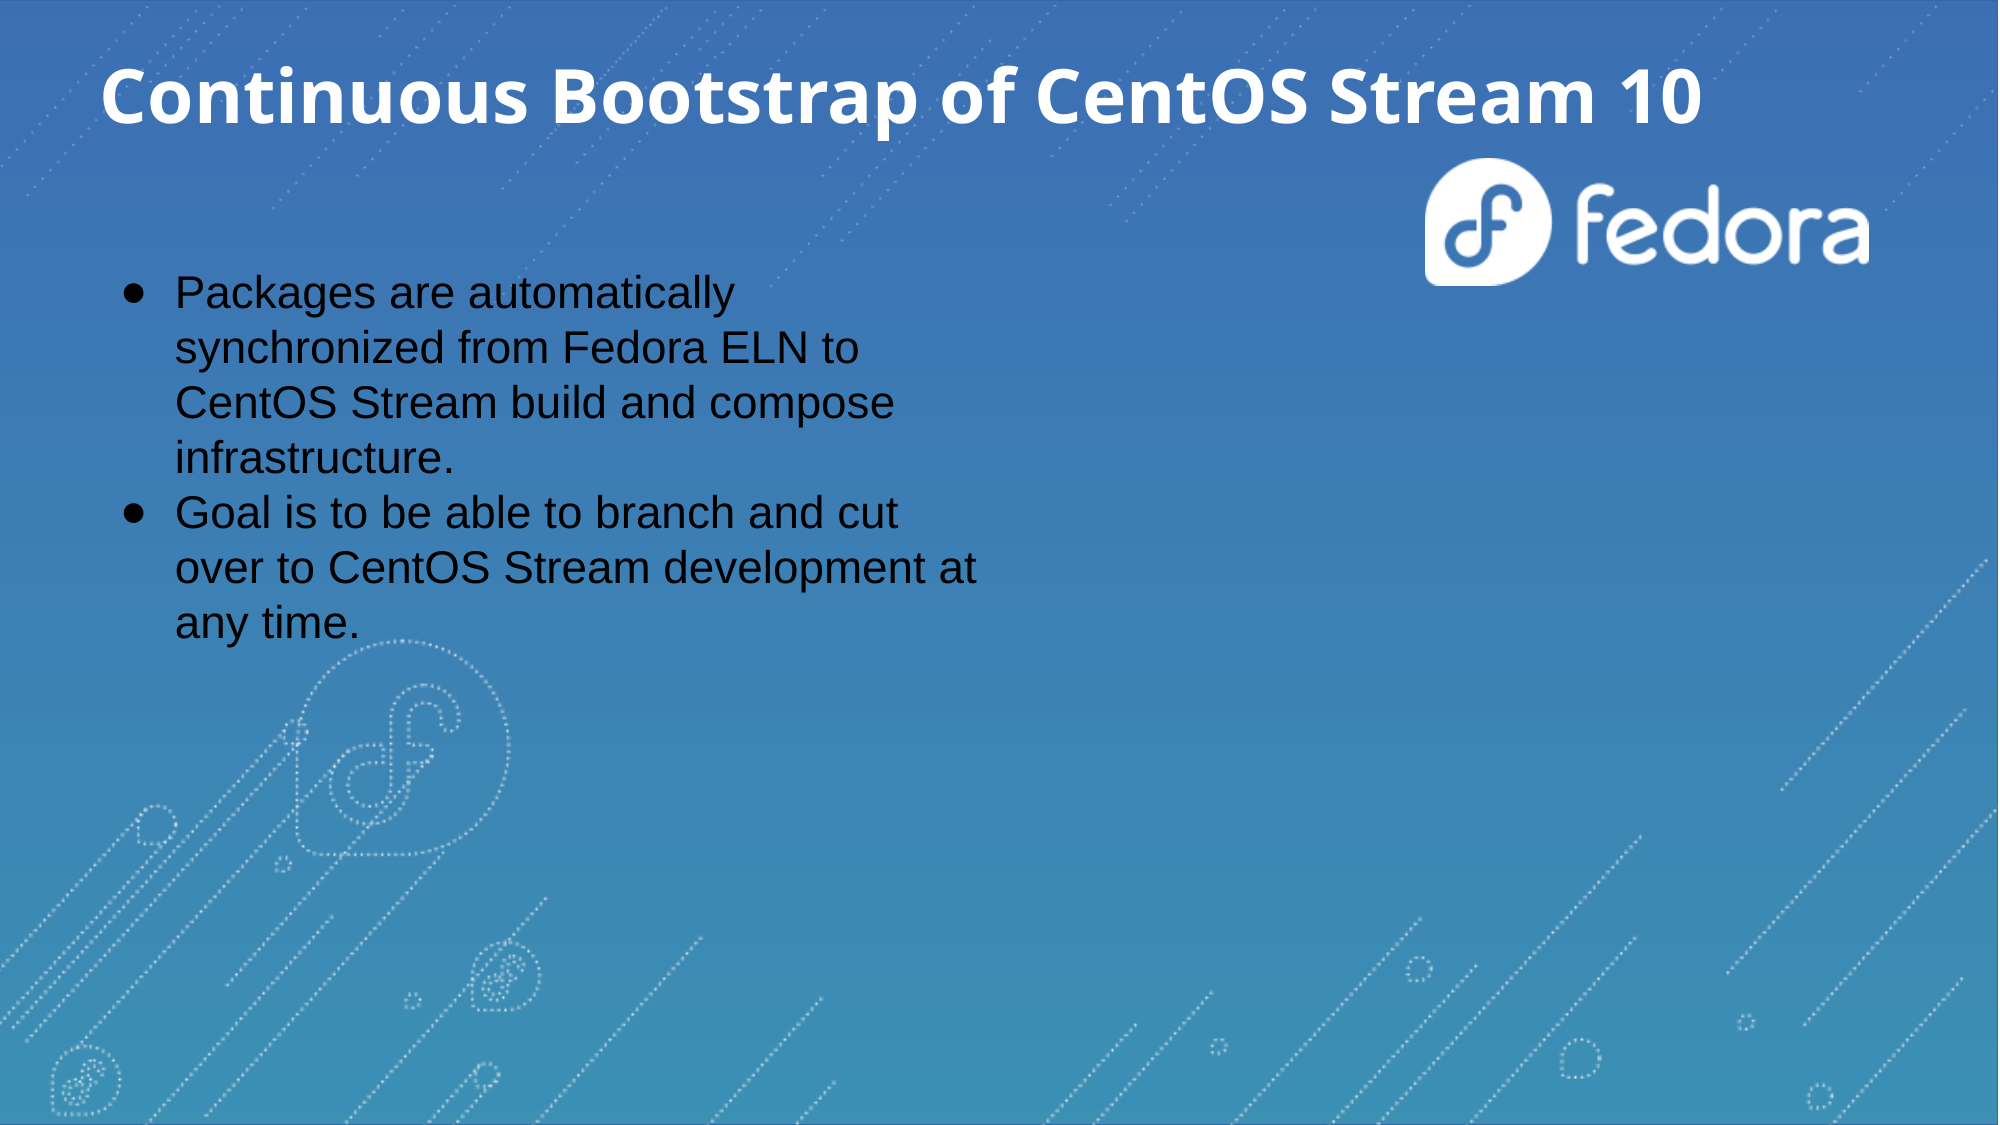

# Continuous Bootstrap of CentOS Stream 10
Packages are automatically synchronized from Fedora ELN to CentOS Stream build and compose infrastructure.
Goal is to be able to branch and cut over to CentOS Stream development at any time.